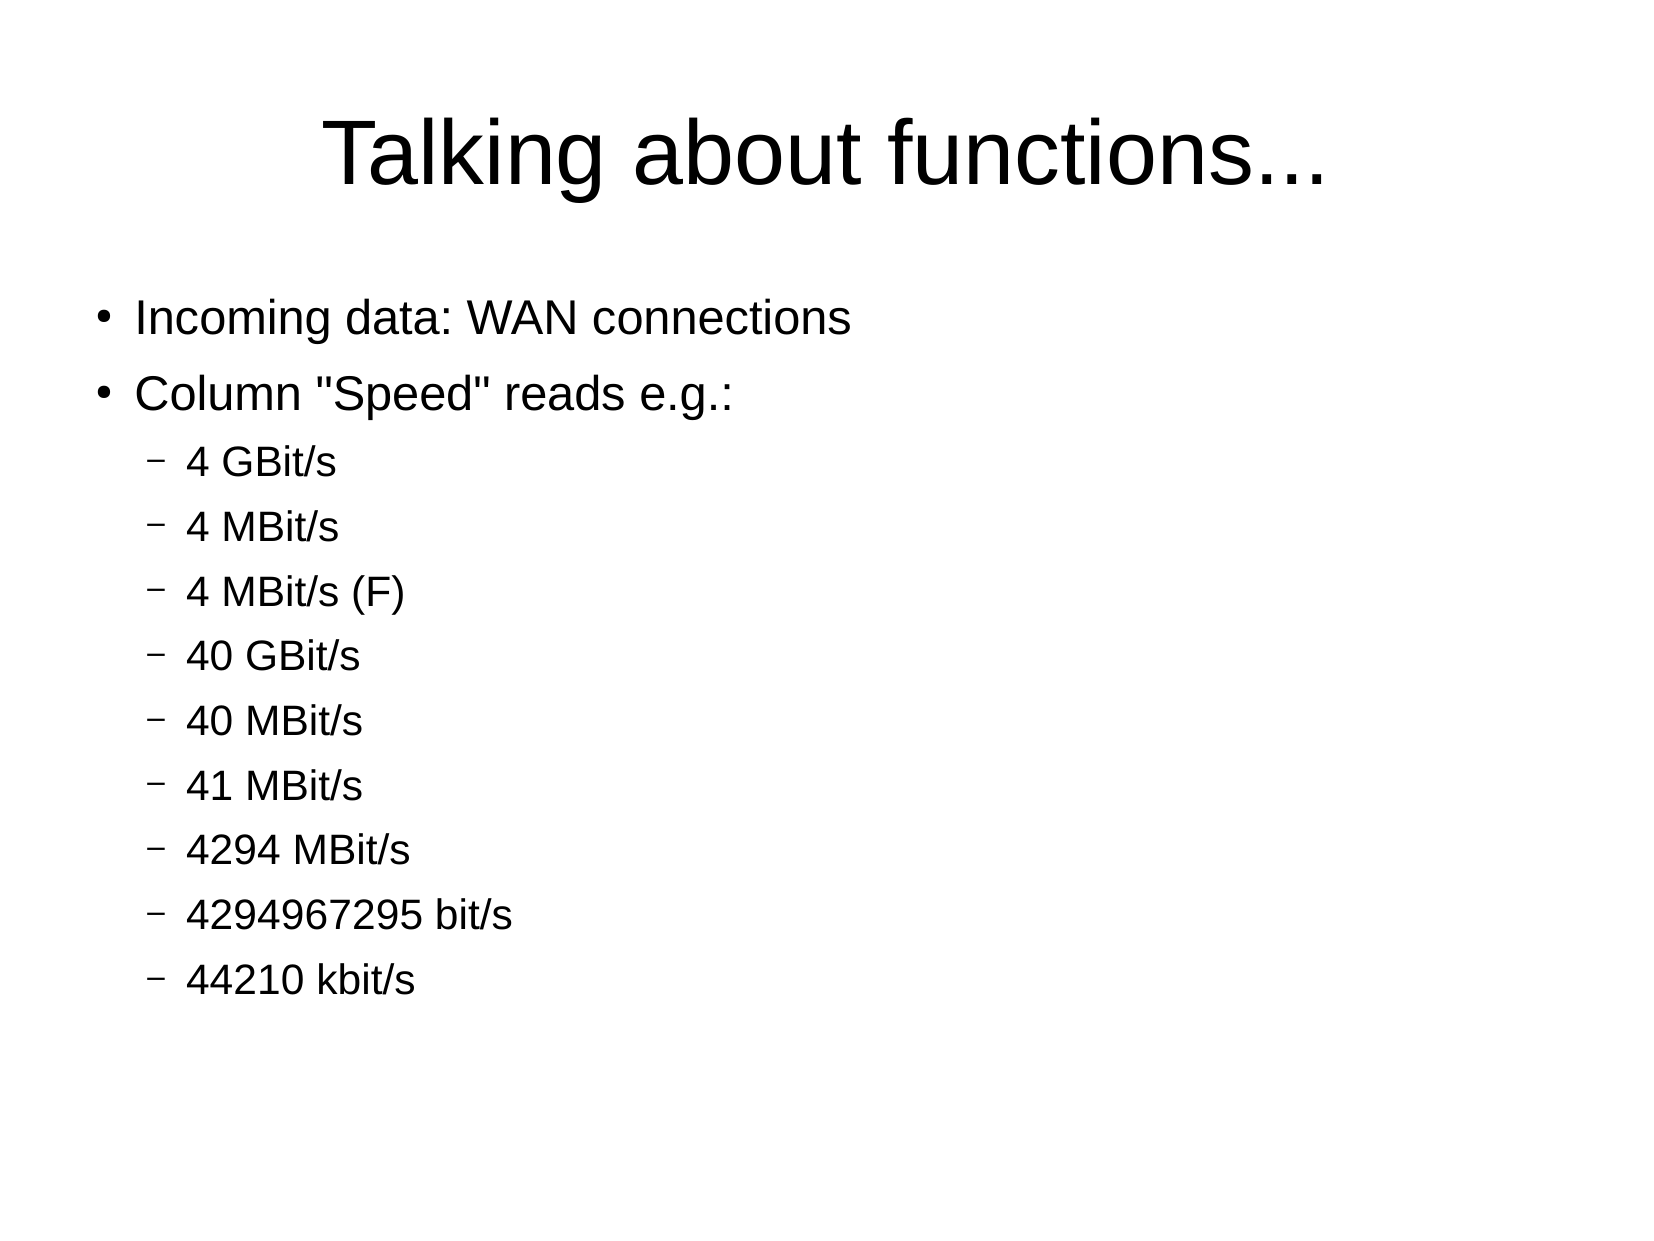

# Talking about functions...
Incoming data: WAN connections
Column "Speed" reads e.g.:
4 GBit/s
4 MBit/s
4 MBit/s (F)
40 GBit/s
40 MBit/s
41 MBit/s
4294 MBit/s
4294967295 bit/s
44210 kbit/s